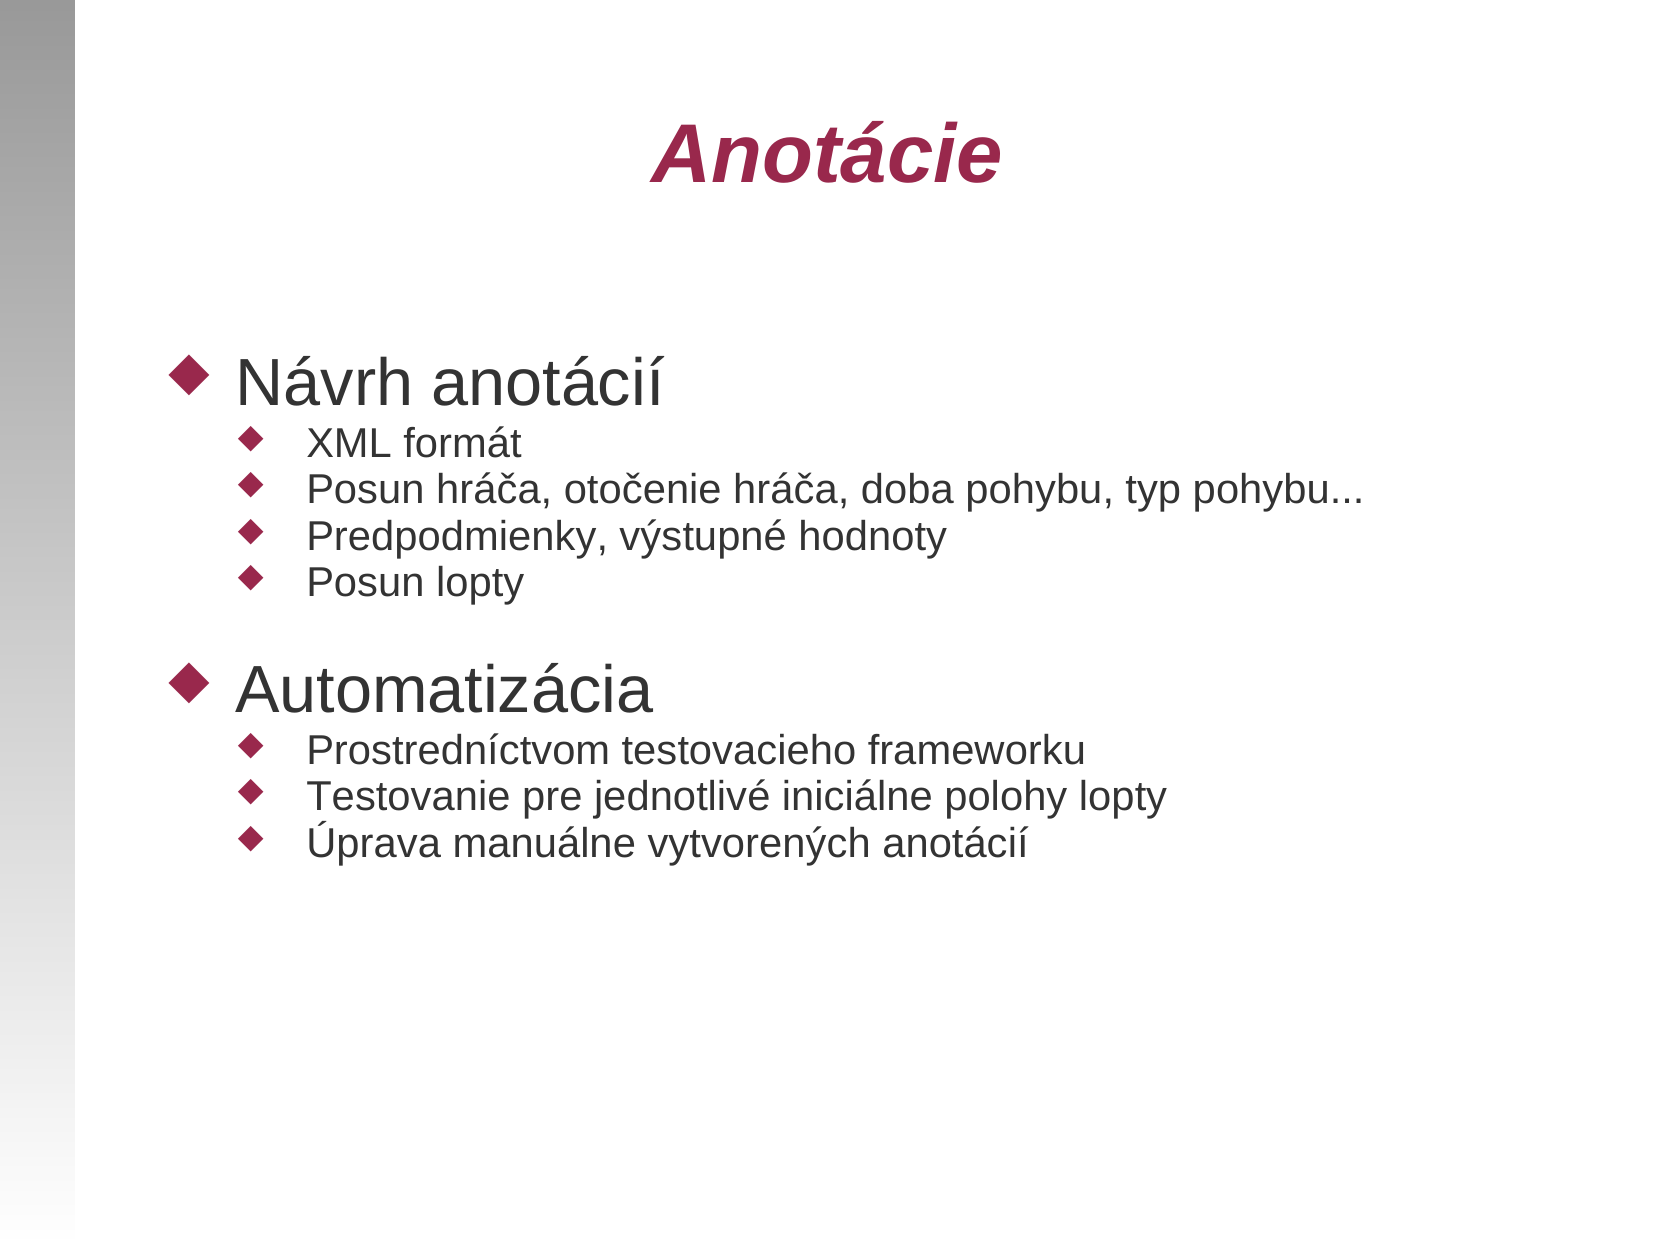

# Anotácie
Návrh anotácií
XML formát
Posun hráča, otočenie hráča, doba pohybu, typ pohybu...
Predpodmienky, výstupné hodnoty
Posun lopty
Automatizácia
Prostredníctvom testovacieho frameworku
Testovanie pre jednotlivé iniciálne polohy lopty
Úprava manuálne vytvorených anotácií